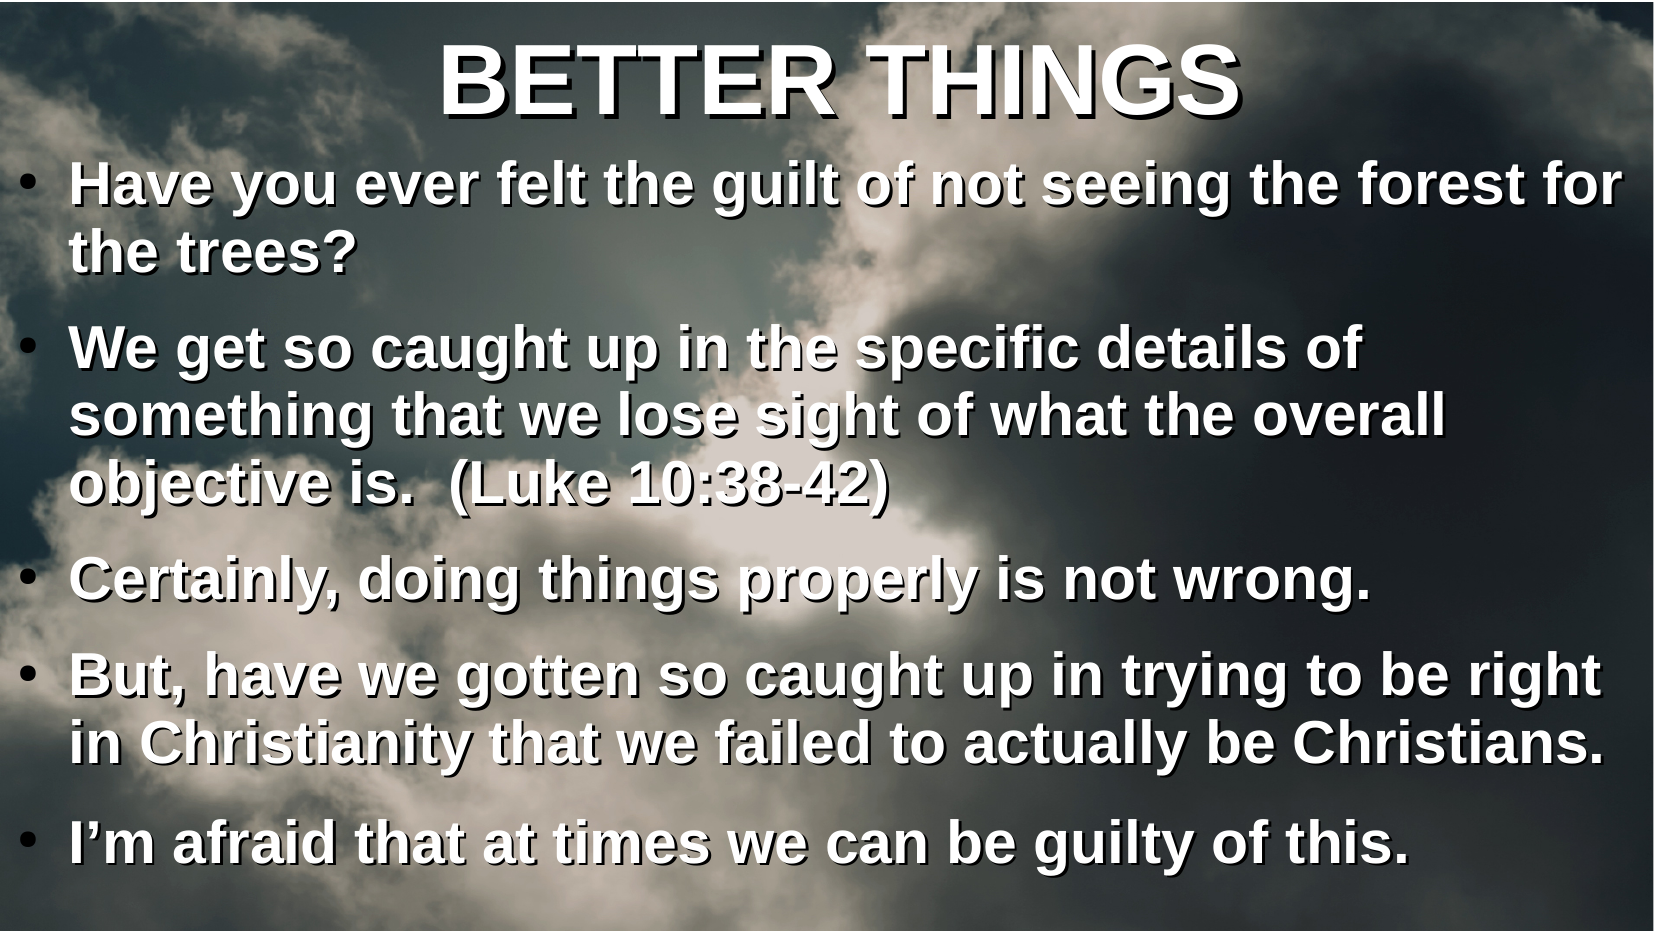

# BETTER THINGS
Have you ever felt the guilt of not seeing the forest for the trees?
We get so caught up in the specific details of something that we lose sight of what the overall objective is. (Luke 10:38-42)
Certainly, doing things properly is not wrong.
But, have we gotten so caught up in trying to be right in Christianity that we failed to actually be Christians.
I’m afraid that at times we can be guilty of this.